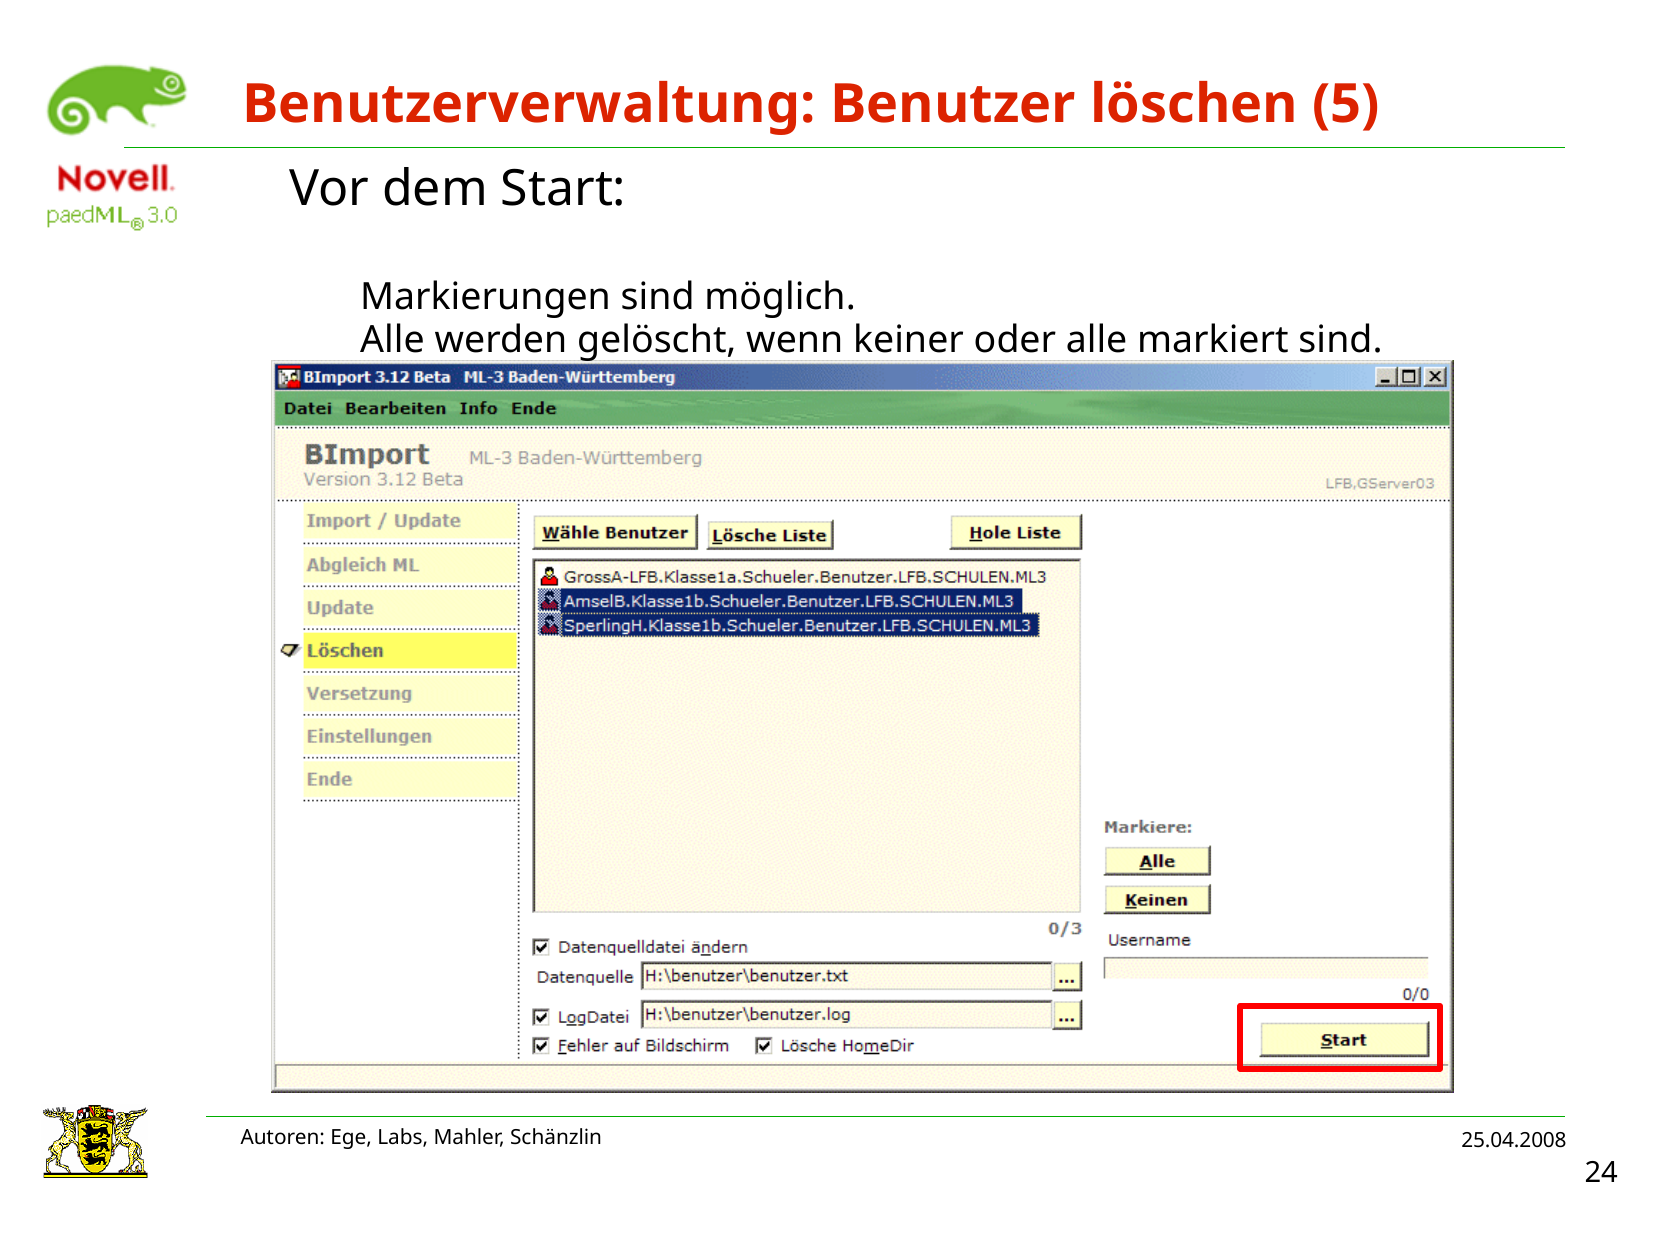

# Benutzerverwaltung: Benutzer löschen (5)
Vor dem Start:
Markierungen sind möglich.
Alle werden gelöscht, wenn keiner oder alle markiert sind.
Autoren: Ege, Labs, Mahler, Schänzlin
25.04.2008
24